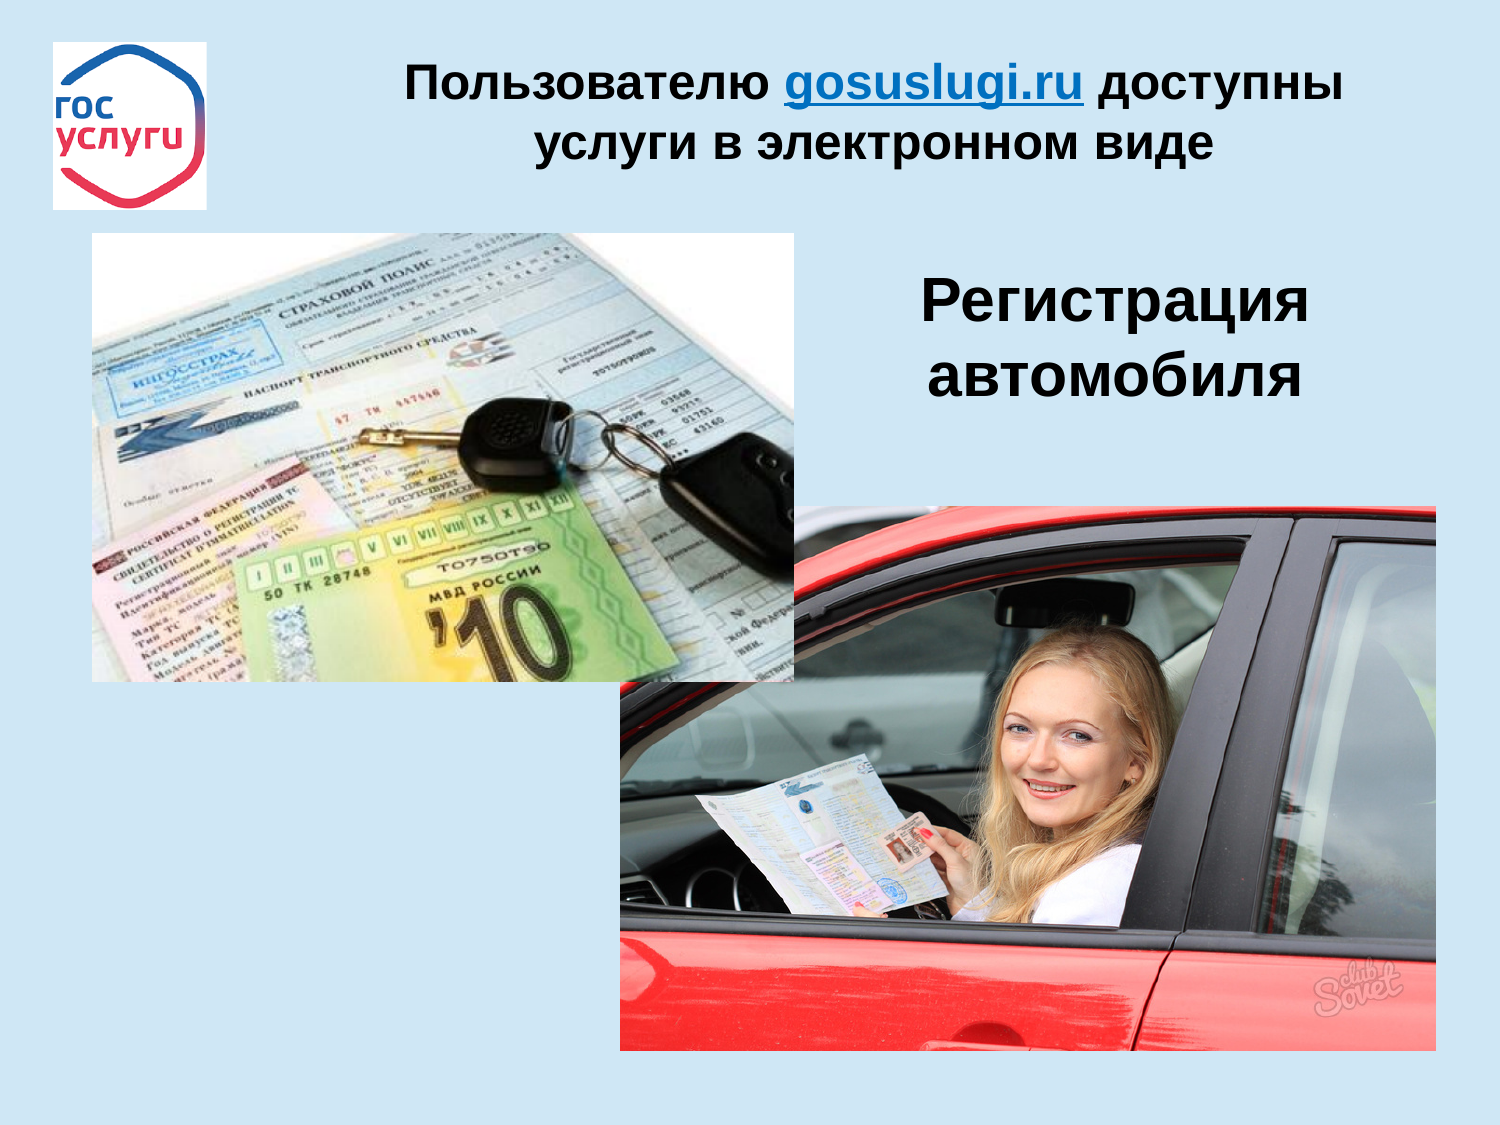

Пользователю gosuslugi.ru доступны услуги в электронном виде
Регистрация автомобиля